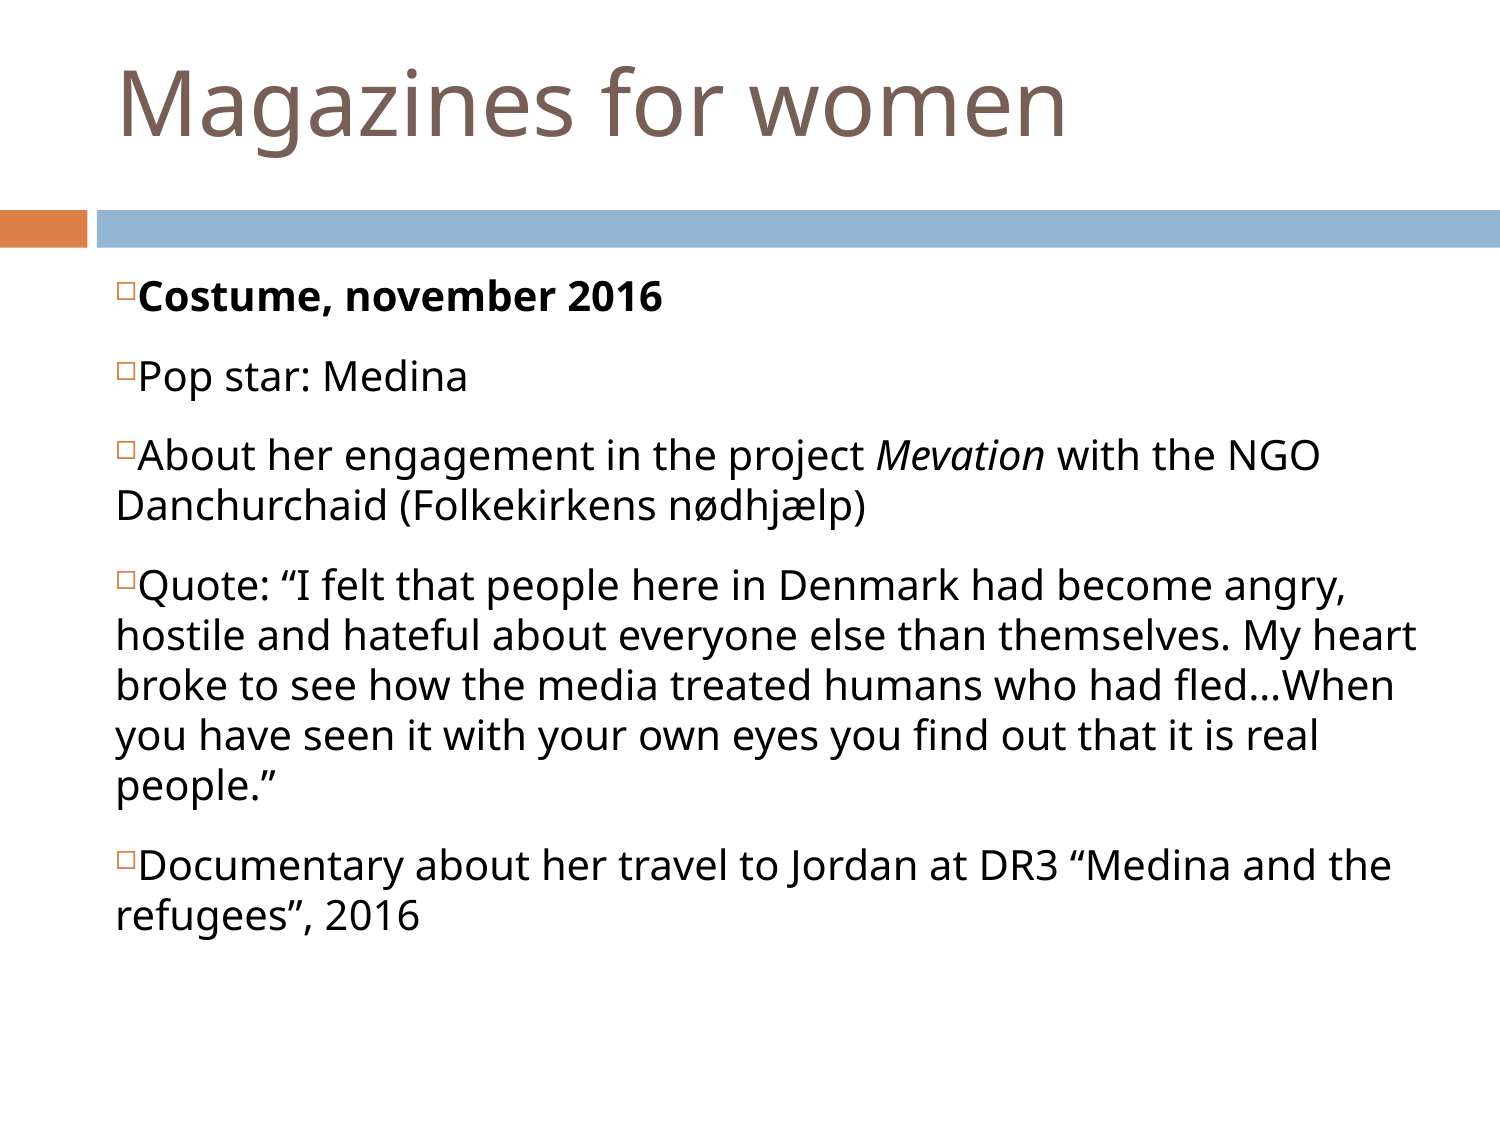

# Magazines for women
Costume, november 2016
Pop star: Medina
About her engagement in the project Mevation with the NGO Danchurchaid (Folkekirkens nødhjælp)
Quote: “I felt that people here in Denmark had become angry, hostile and hateful about everyone else than themselves. My heart broke to see how the media treated humans who had fled…When you have seen it with your own eyes you find out that it is real people.”
Documentary about her travel to Jordan at DR3 “Medina and the refugees”, 2016